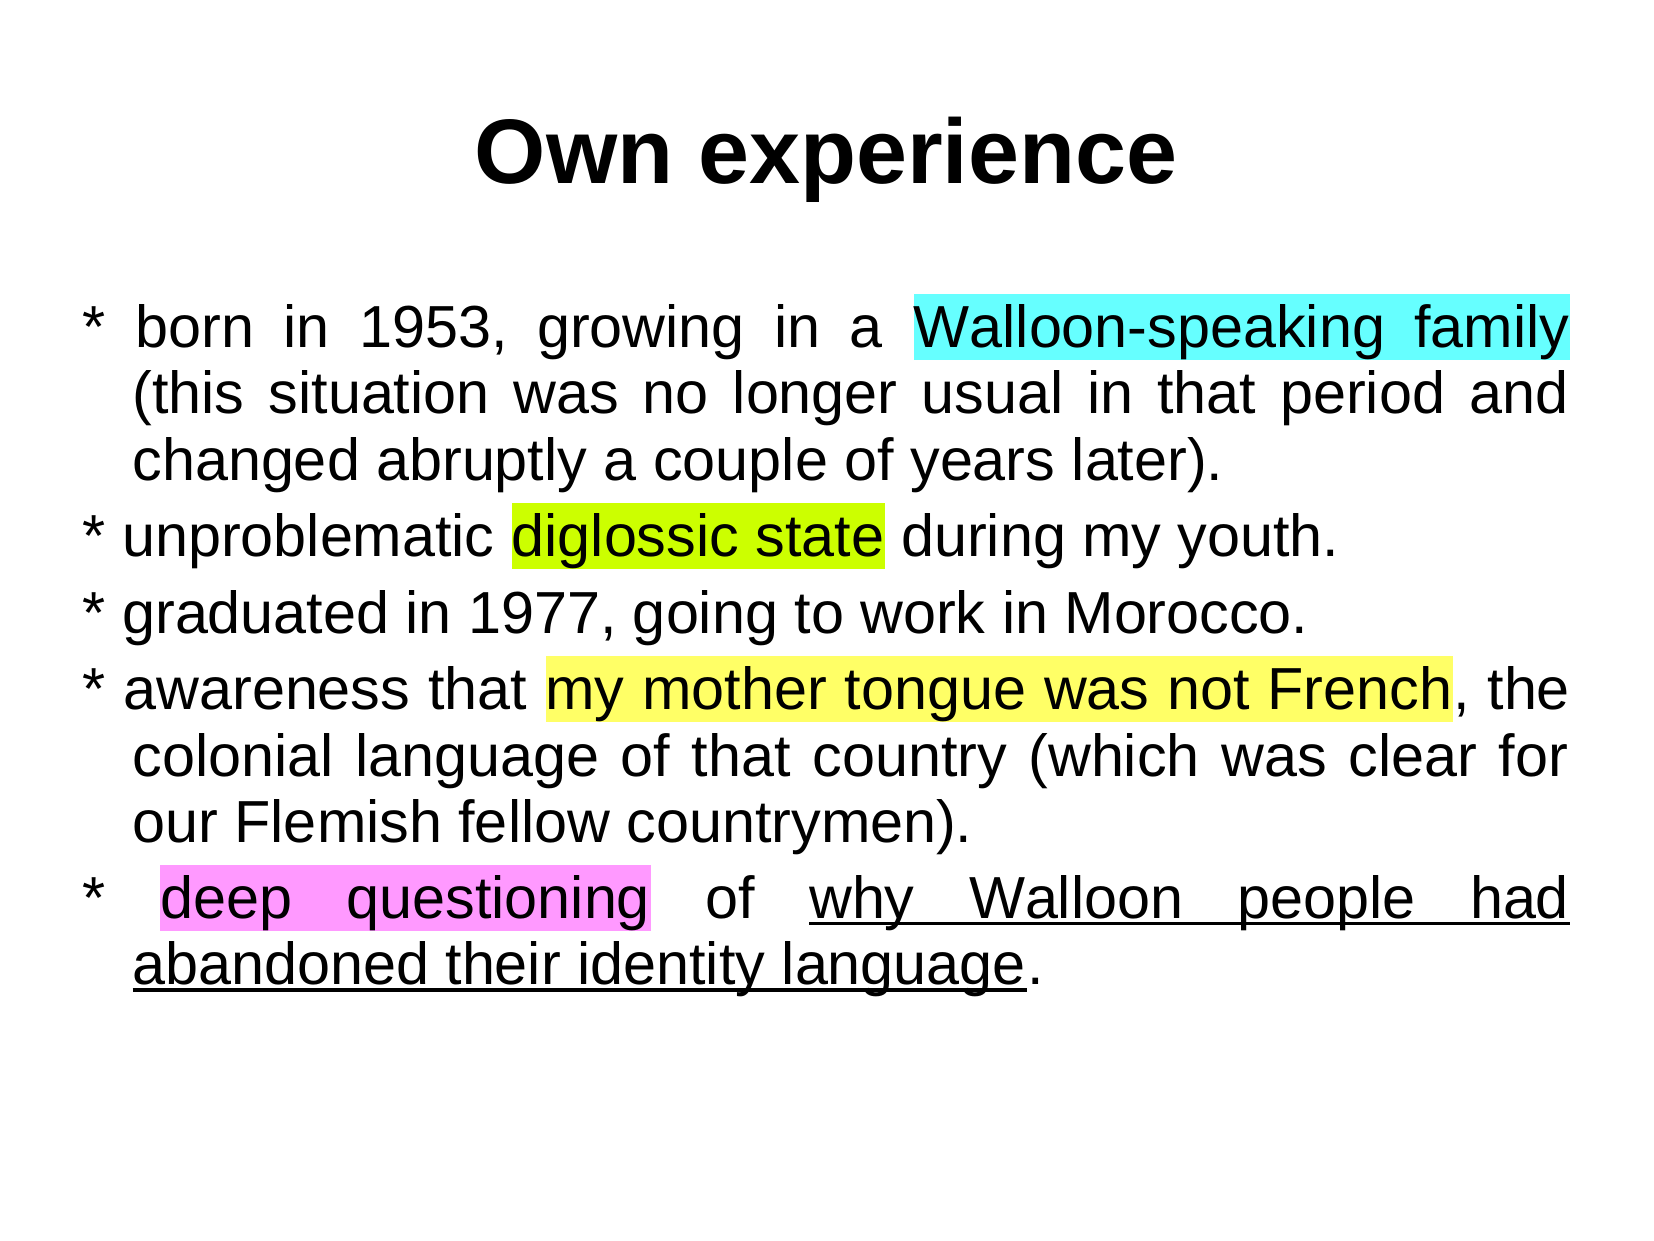

# Own experience
* born in 1953, growing in a Walloon-speaking family (this situation was no longer usual in that period and changed abruptly a couple of years later).
* unproblematic diglossic state during my youth.
* graduated in 1977, going to work in Morocco.
* awareness that my mother tongue was not French, the colonial language of that country (which was clear for our Flemish fellow countrymen).
* deep questioning of why Walloon people had abandoned their identity language.